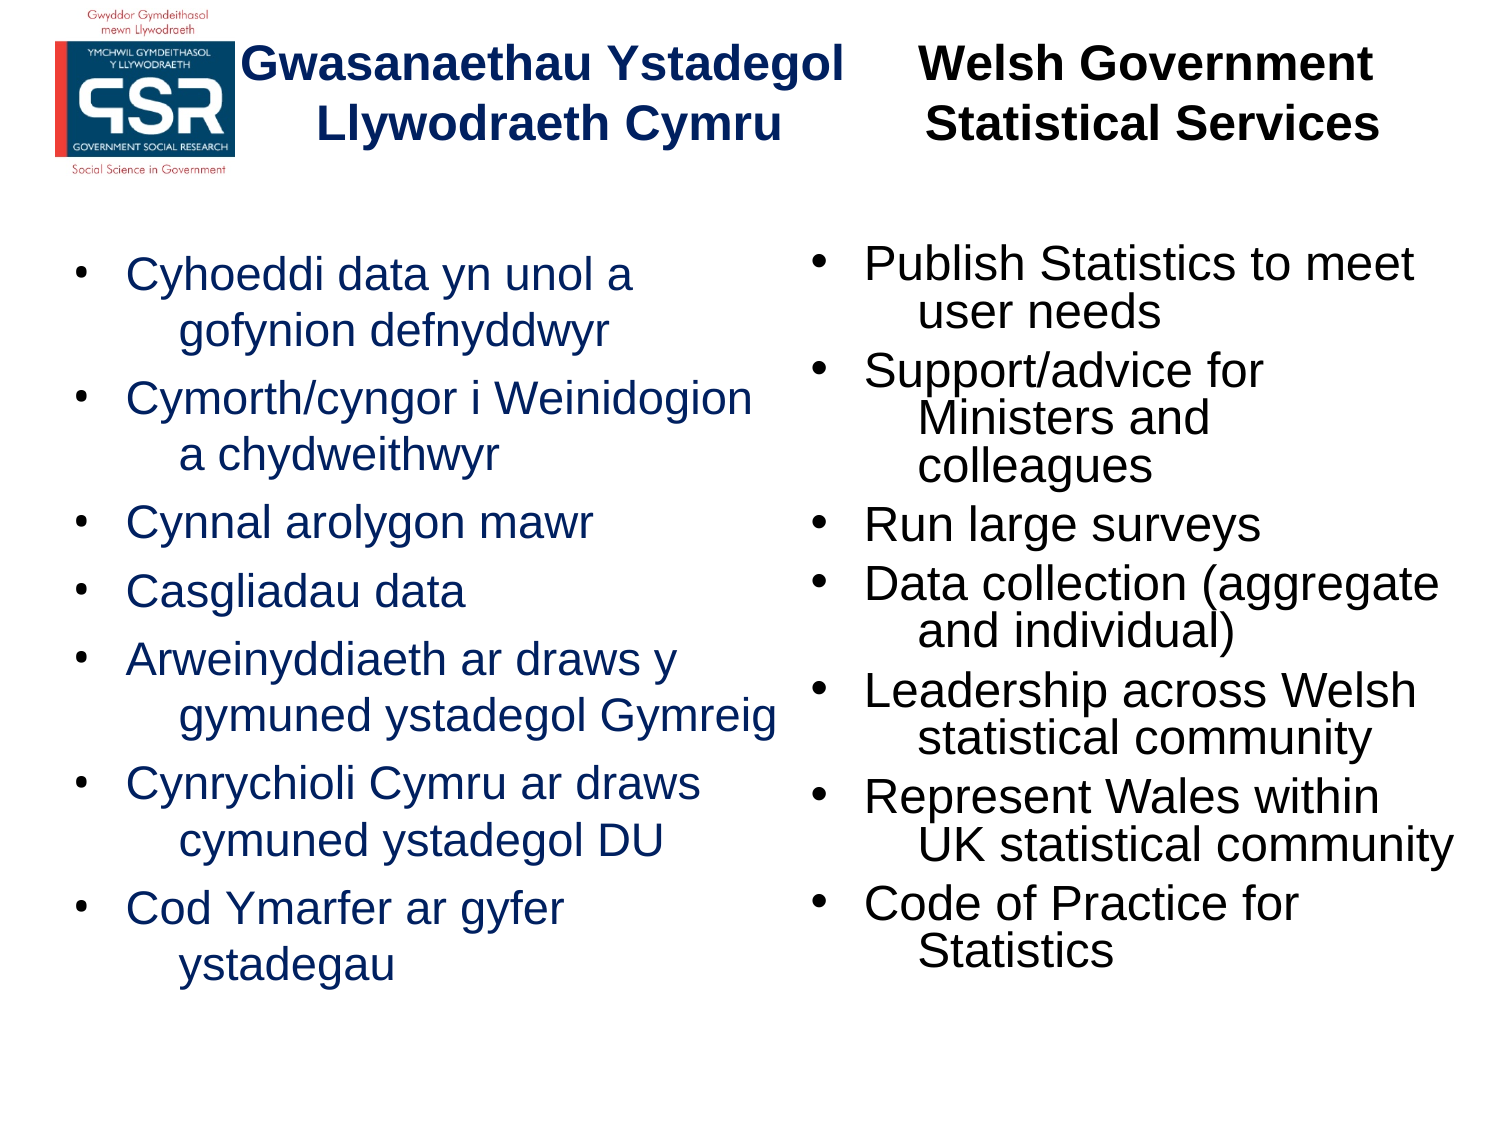

Gwasanaethau Ystadegol
Llywodraeth Cymru
Welsh Government
Statistical Services
# Cyhoeddi data yn unol a gofynion defnyddwyr
Cymorth/cyngor i Weinidogion a chydweithwyr
Cynnal arolygon mawr
Casgliadau data
Arweinyddiaeth ar draws y gymuned ystadegol Gymreig
Cynrychioli Cymru ar draws cymuned ystadegol DU
Cod Ymarfer ar gyfer ystadegau
Publish Statistics to meet user needs
Support/advice for Ministers and colleagues
Run large surveys
Data collection (aggregate and individual)
Leadership across Welsh statistical community
Represent Wales within UK statistical community
Code of Practice for Statistics